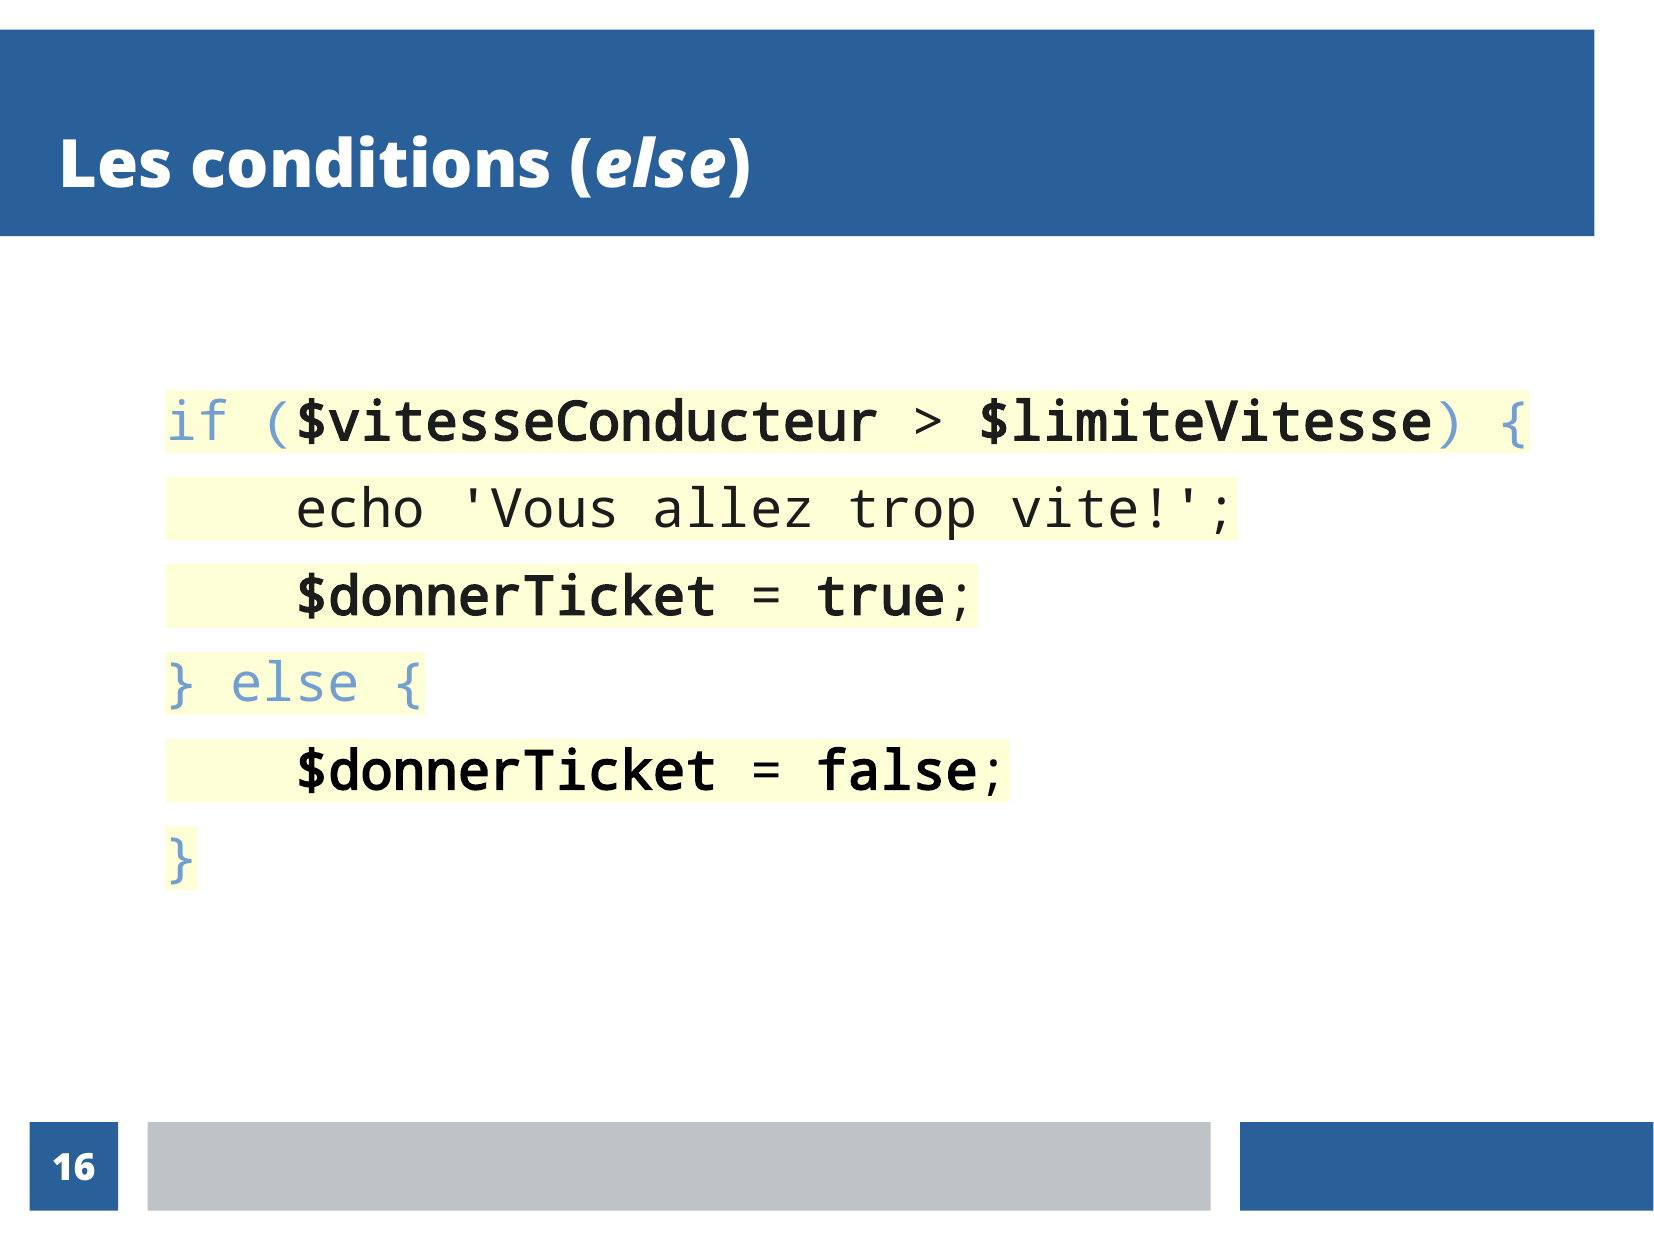

# Les conditions (else)
if ($vitesseConducteur > $limiteVitesse) {
 echo 'Vous allez trop vite!';
 $donnerTicket = true;
} else {
 $donnerTicket = false;
}
16